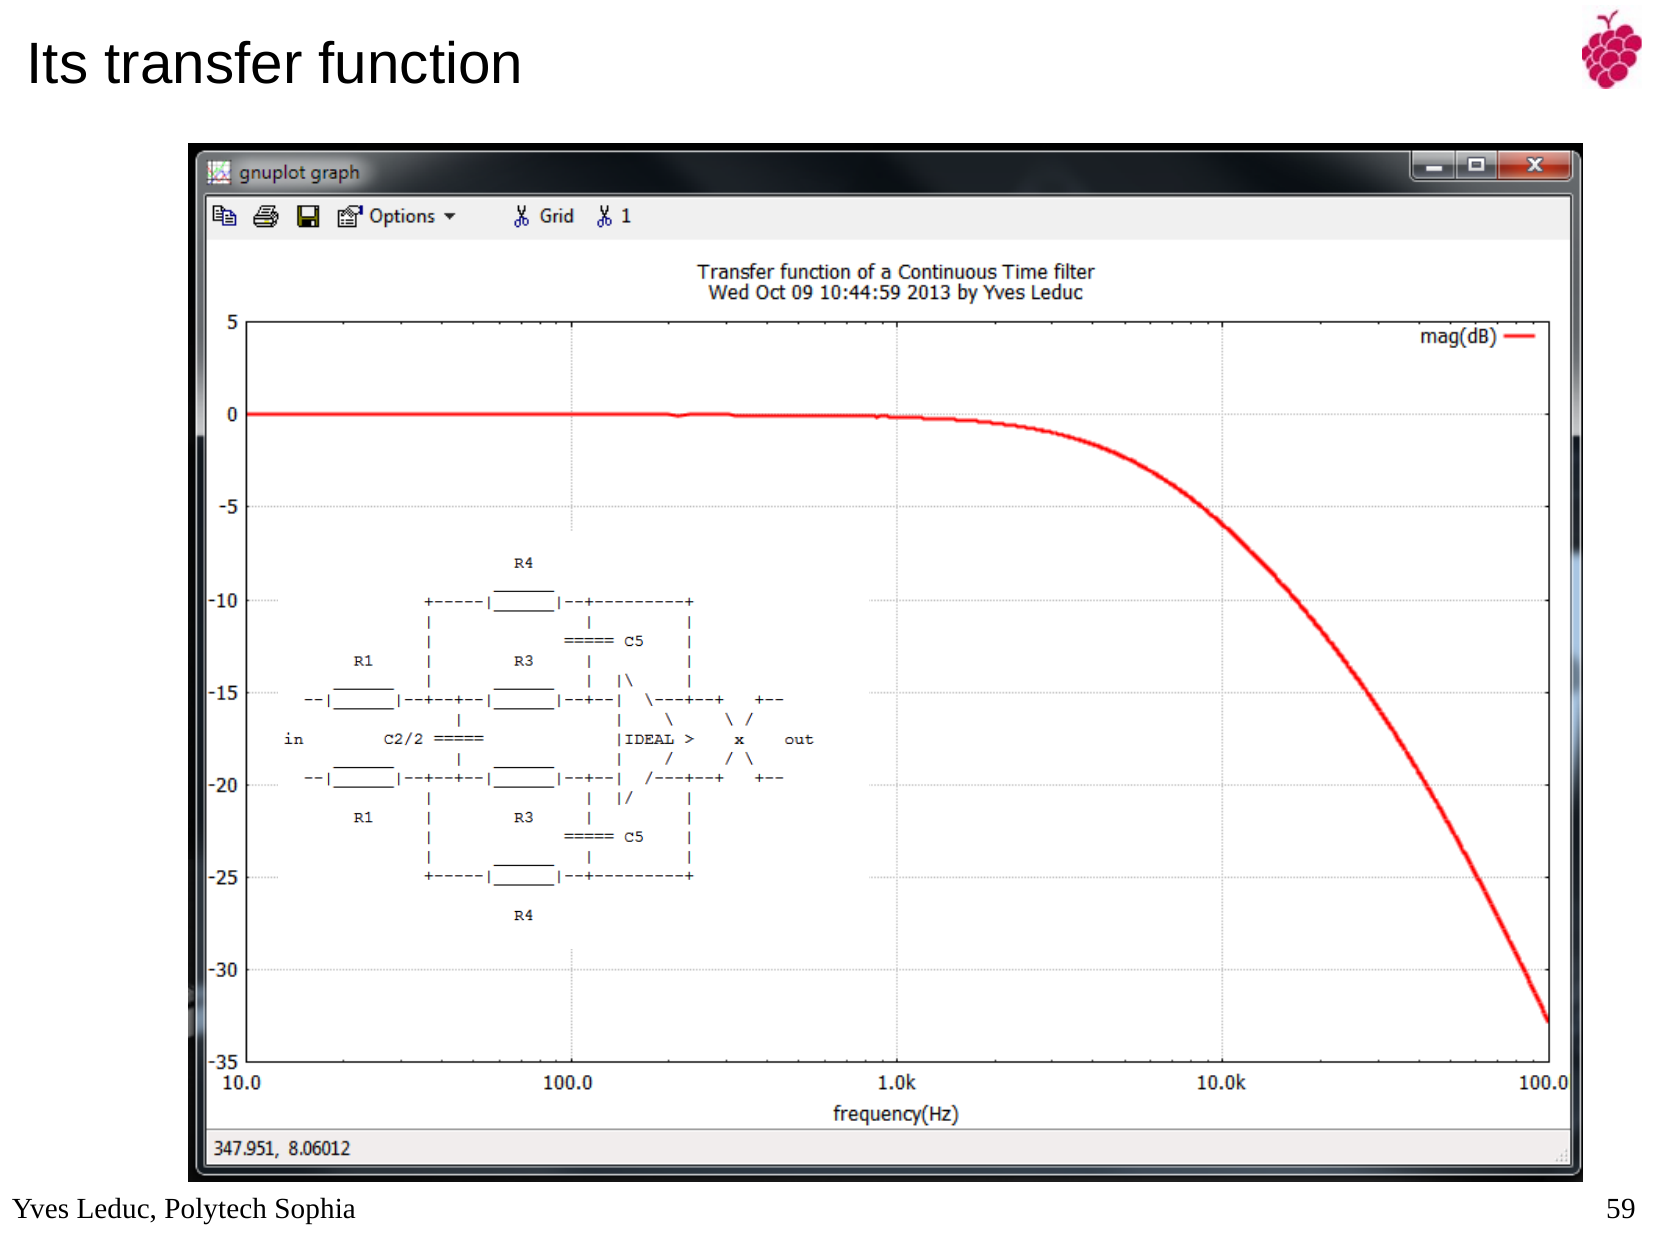

Its transfer function
Yves Leduc, Polytech Sophia
59